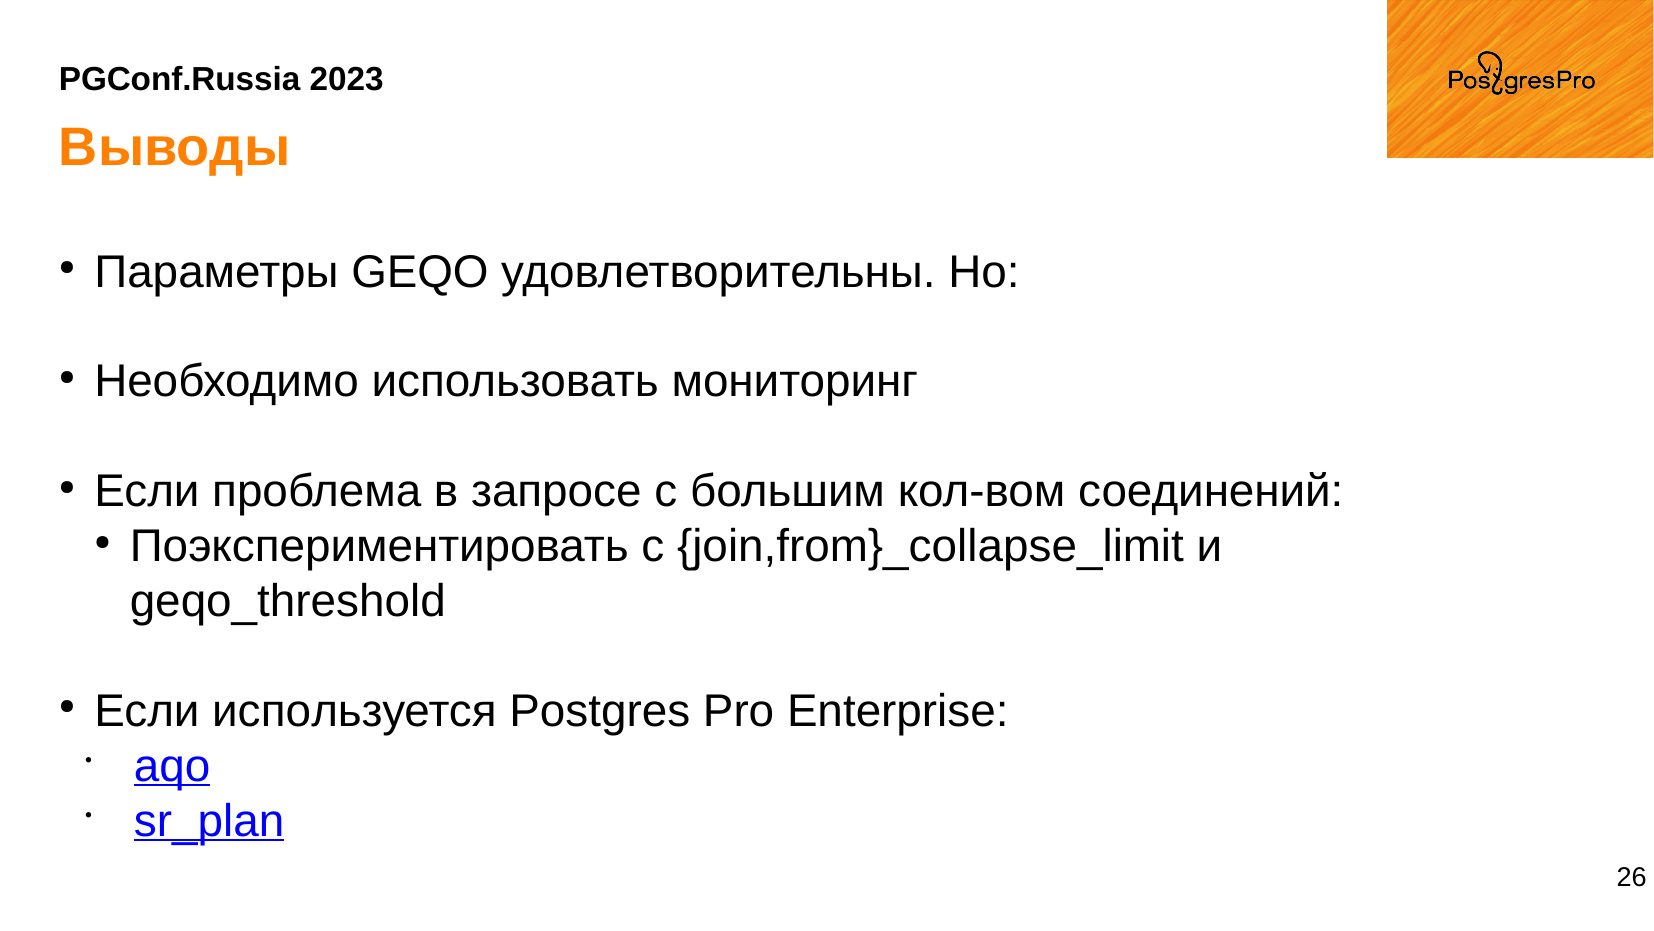

PGConf.Russia 2023
Выводы
Параметры GEQO удовлетворительны. Но:
Необходимо использовать мониторинг
Если проблема в запросе с большим кол-вом соединений:
Поэкспериментировать с {join,from}_collapse_limit и geqo_threshold
Если используется Postgres Pro Enterprise:
aqo
sr_plan